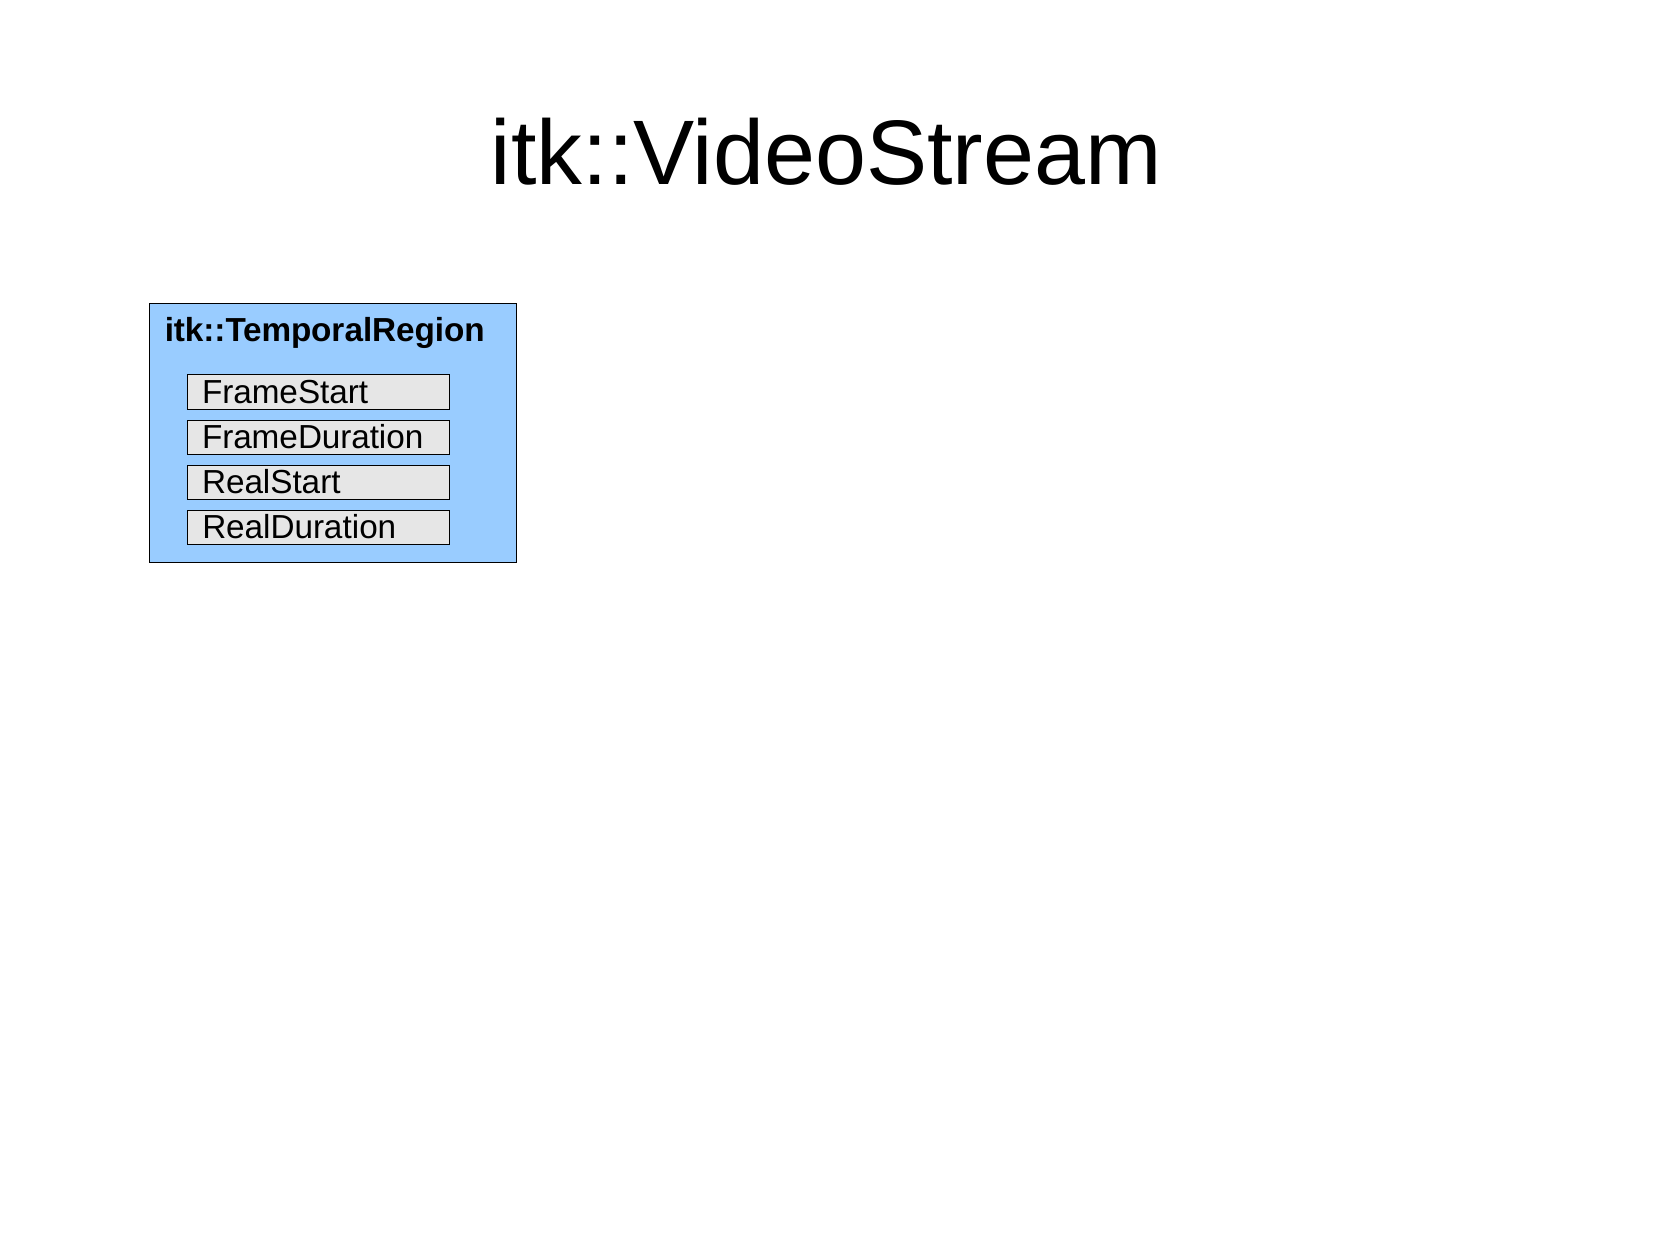

# itk::VideoStream
itk::TemporalRegion
FrameStart
FrameDuration
RealStart
RealDuration